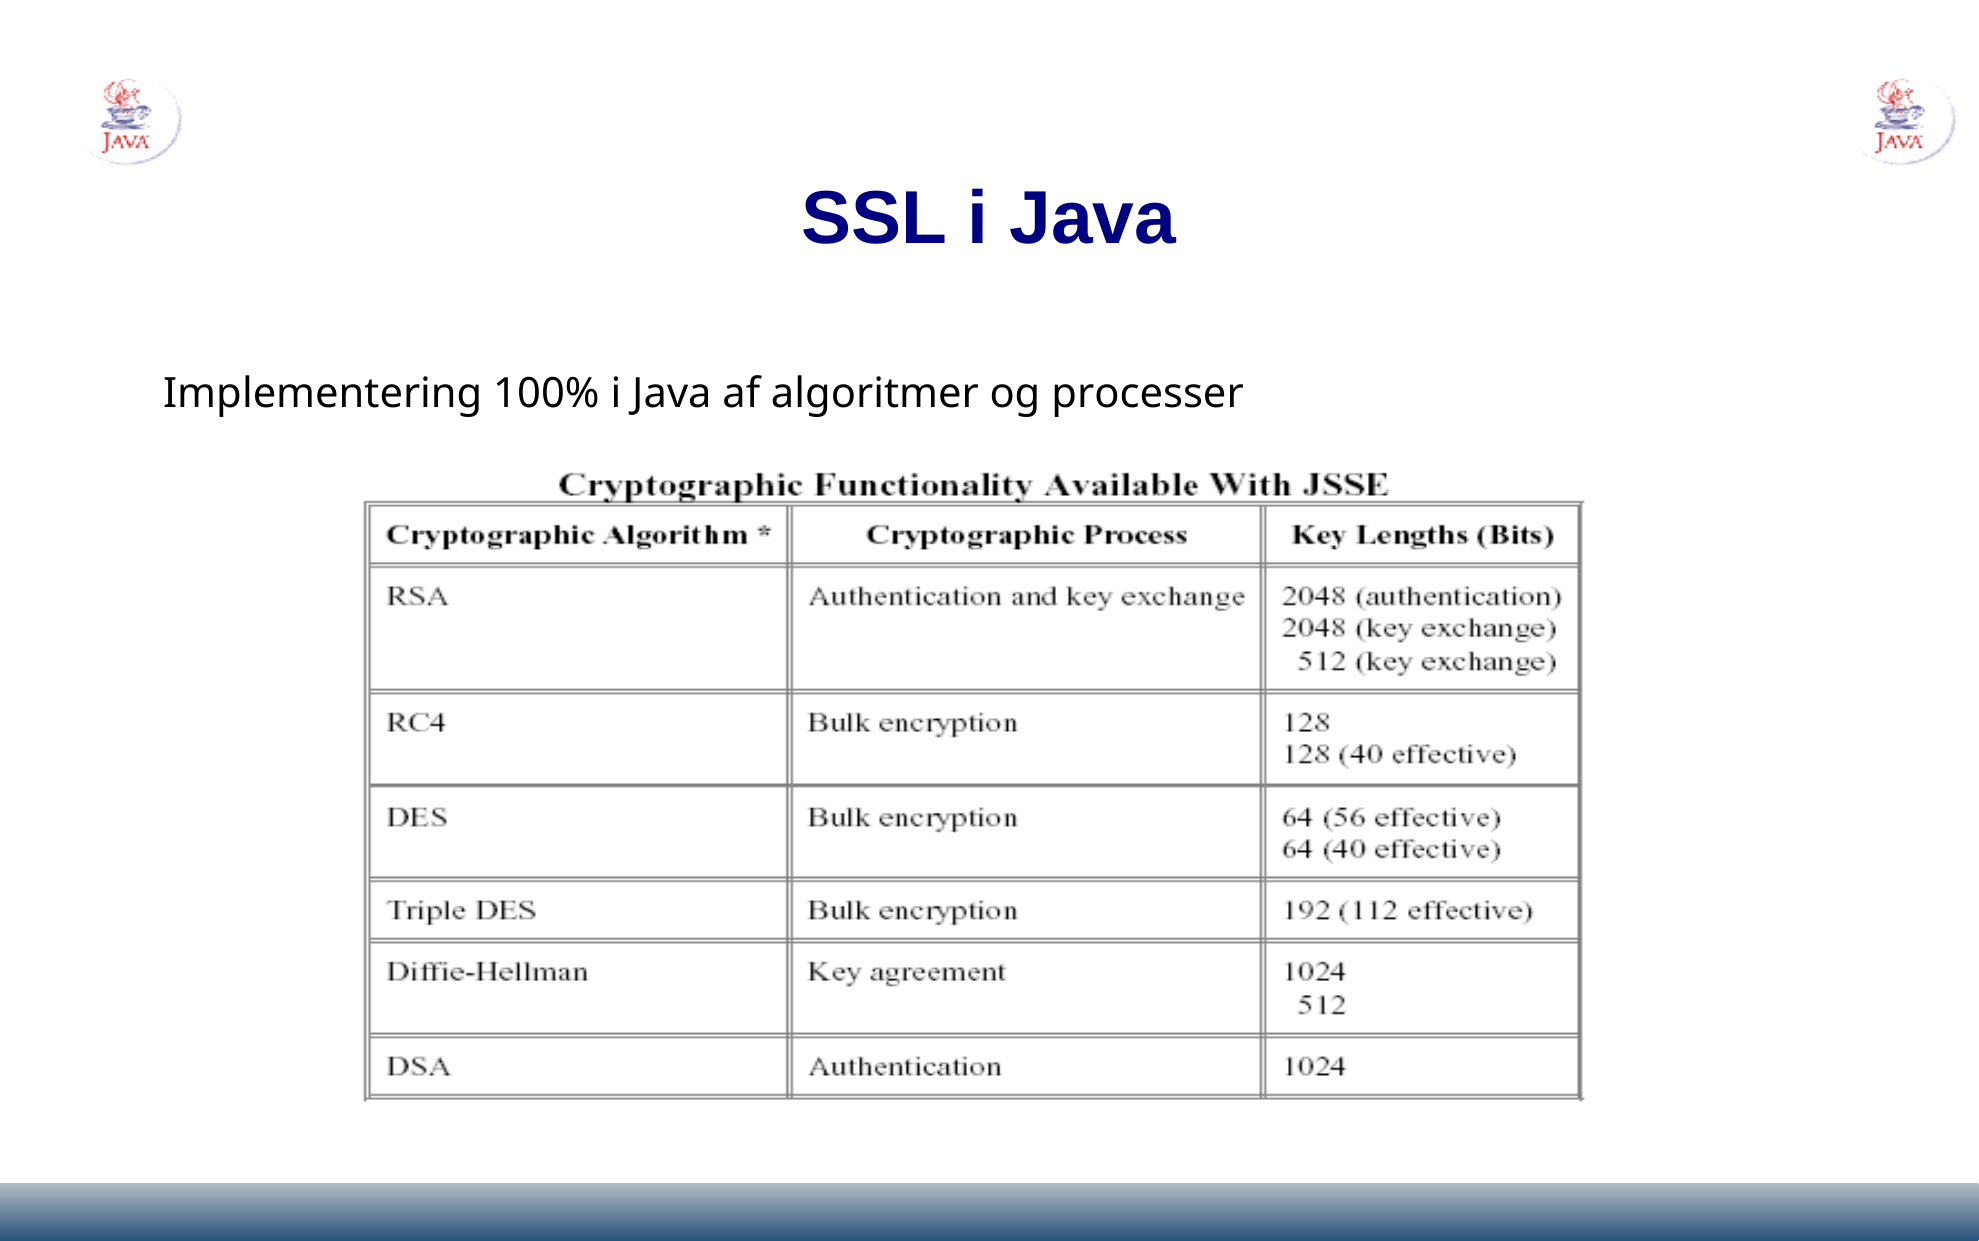

# SSL i Java
Implementering 100% i Java af algoritmer og processer